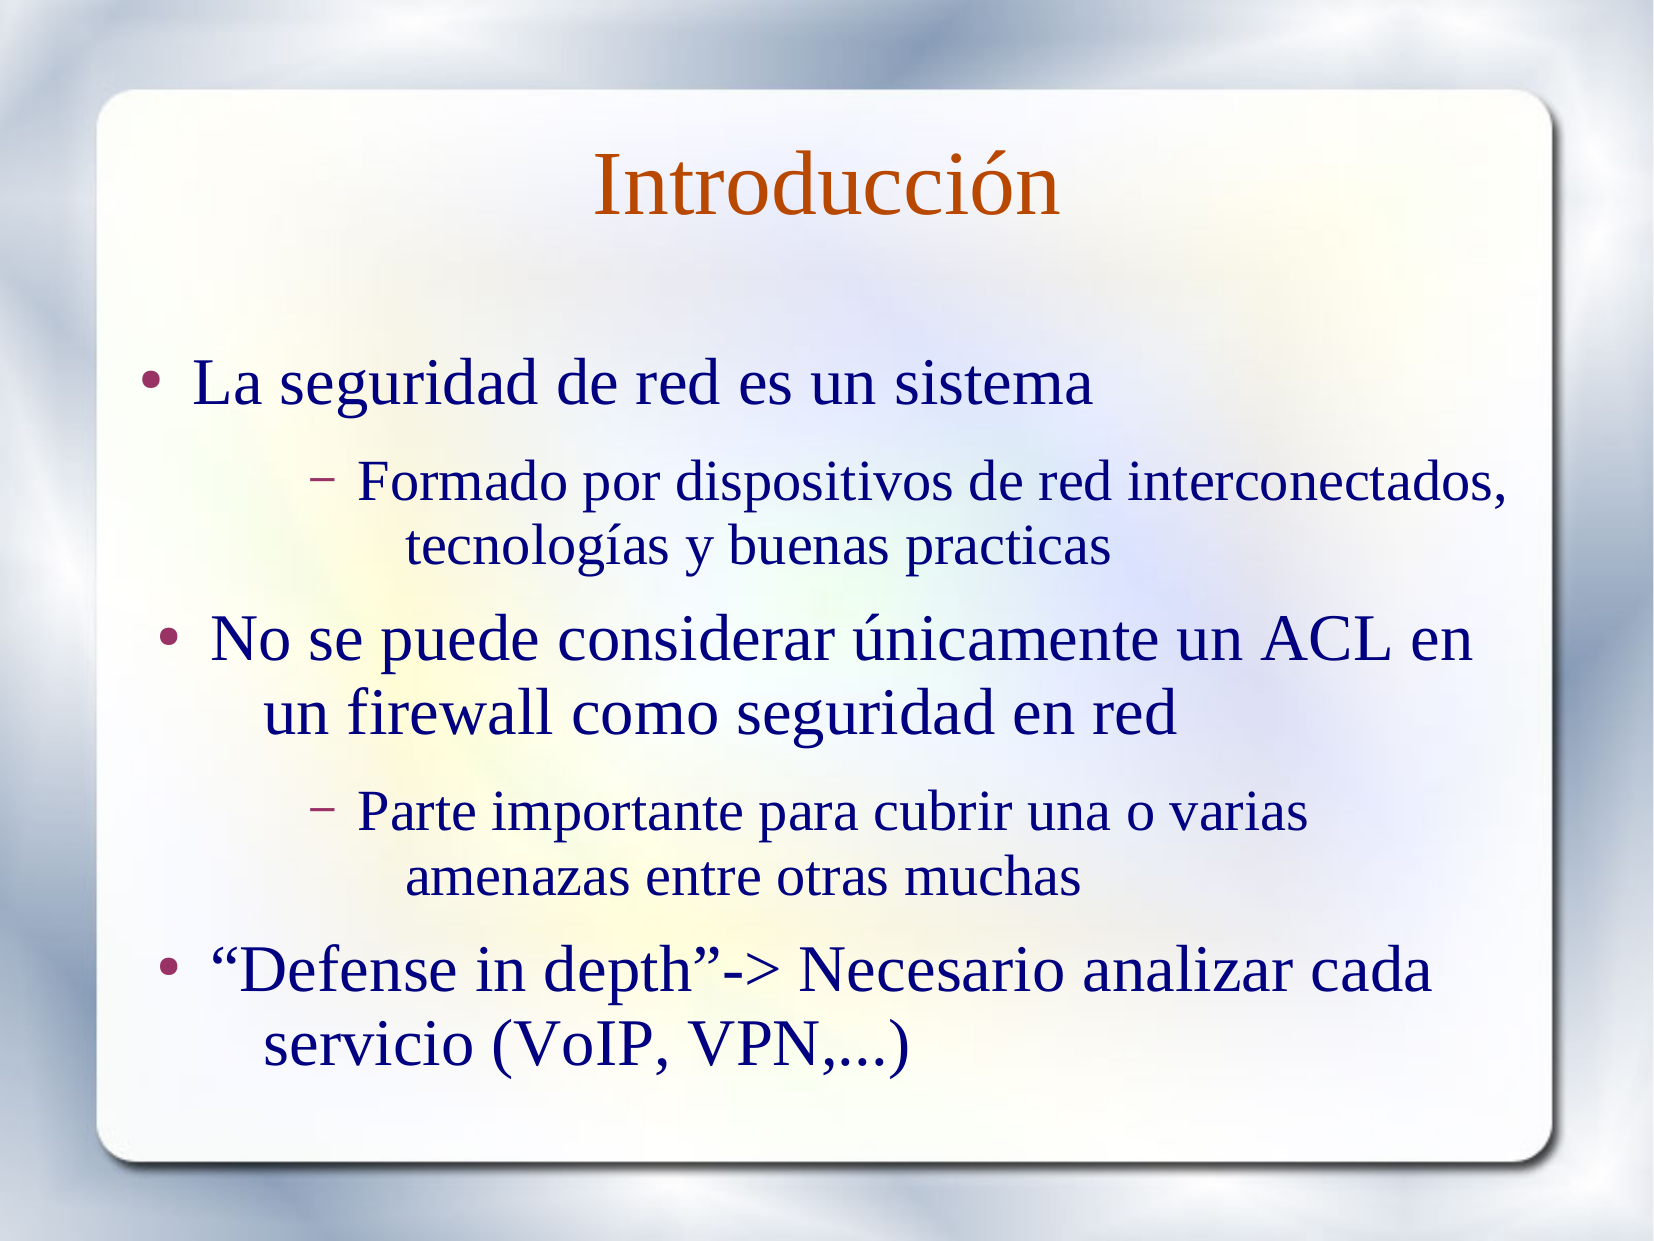

# Introducción
La seguridad de red es un sistema
Formado por dispositivos de red interconectados, tecnologías y buenas practicas
No se puede considerar únicamente un ACL en un firewall como seguridad en red
Parte importante para cubrir una o varias amenazas entre otras muchas
“Defense in depth”-> Necesario analizar cada servicio (VoIP, VPN,...)